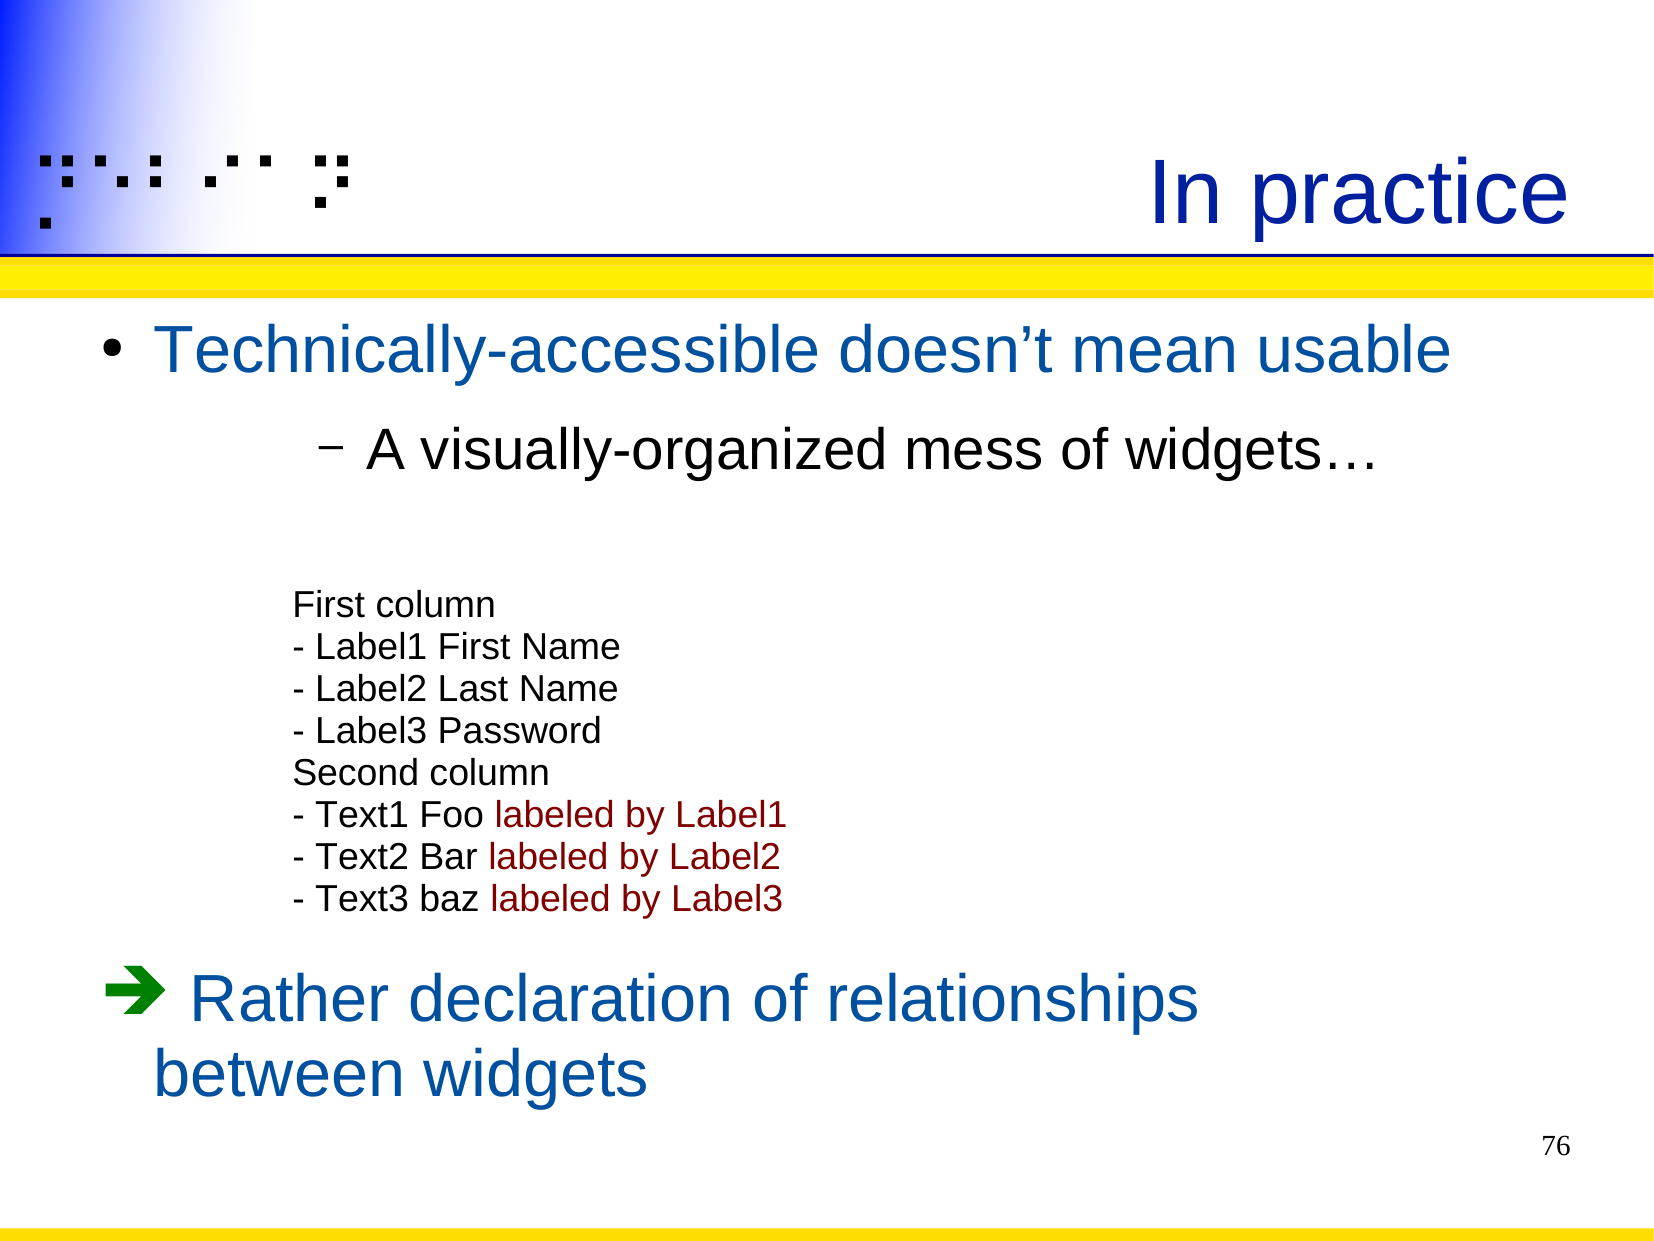

# In practice
Technically-accessible doesn’t mean usable
A visually-organized mess of widgets…
 Rather declaration of relationships
between widgets
First column
- Label1 First Name
- Label2 Last Name
- Label3 Password
Second column
- Text1 Foo labeled by Label1
- Text2 Bar labeled by Label2
- Text3 baz labeled by Label3
76